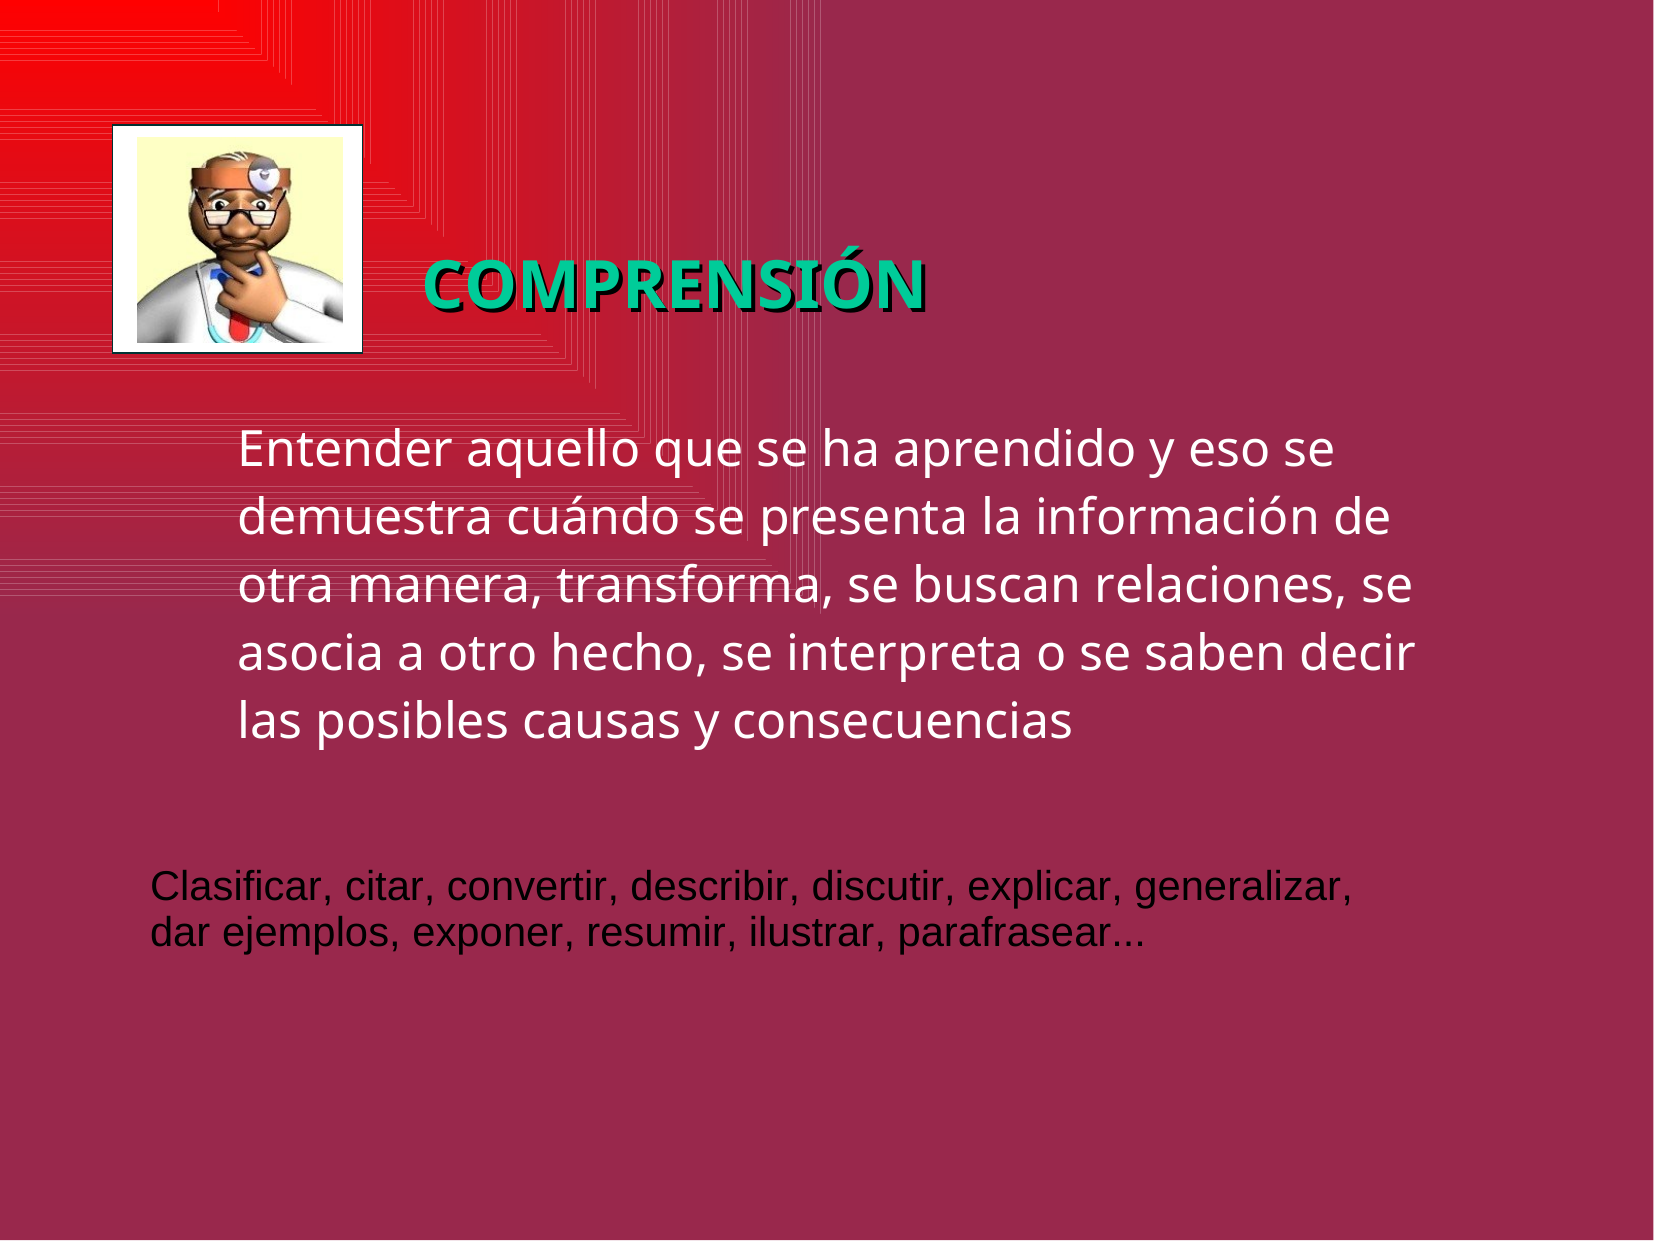

COMPRENSIÓN
Entender aquello que se ha aprendido y eso se demuestra cuándo se presenta la información de otra manera, transforma, se buscan relaciones, se asocia a otro hecho, se interpreta o se saben decir las posibles causas y consecuencias
Clasificar, citar, convertir, describir, discutir, explicar, generalizar,
dar ejemplos, exponer, resumir, ilustrar, parafrasear...